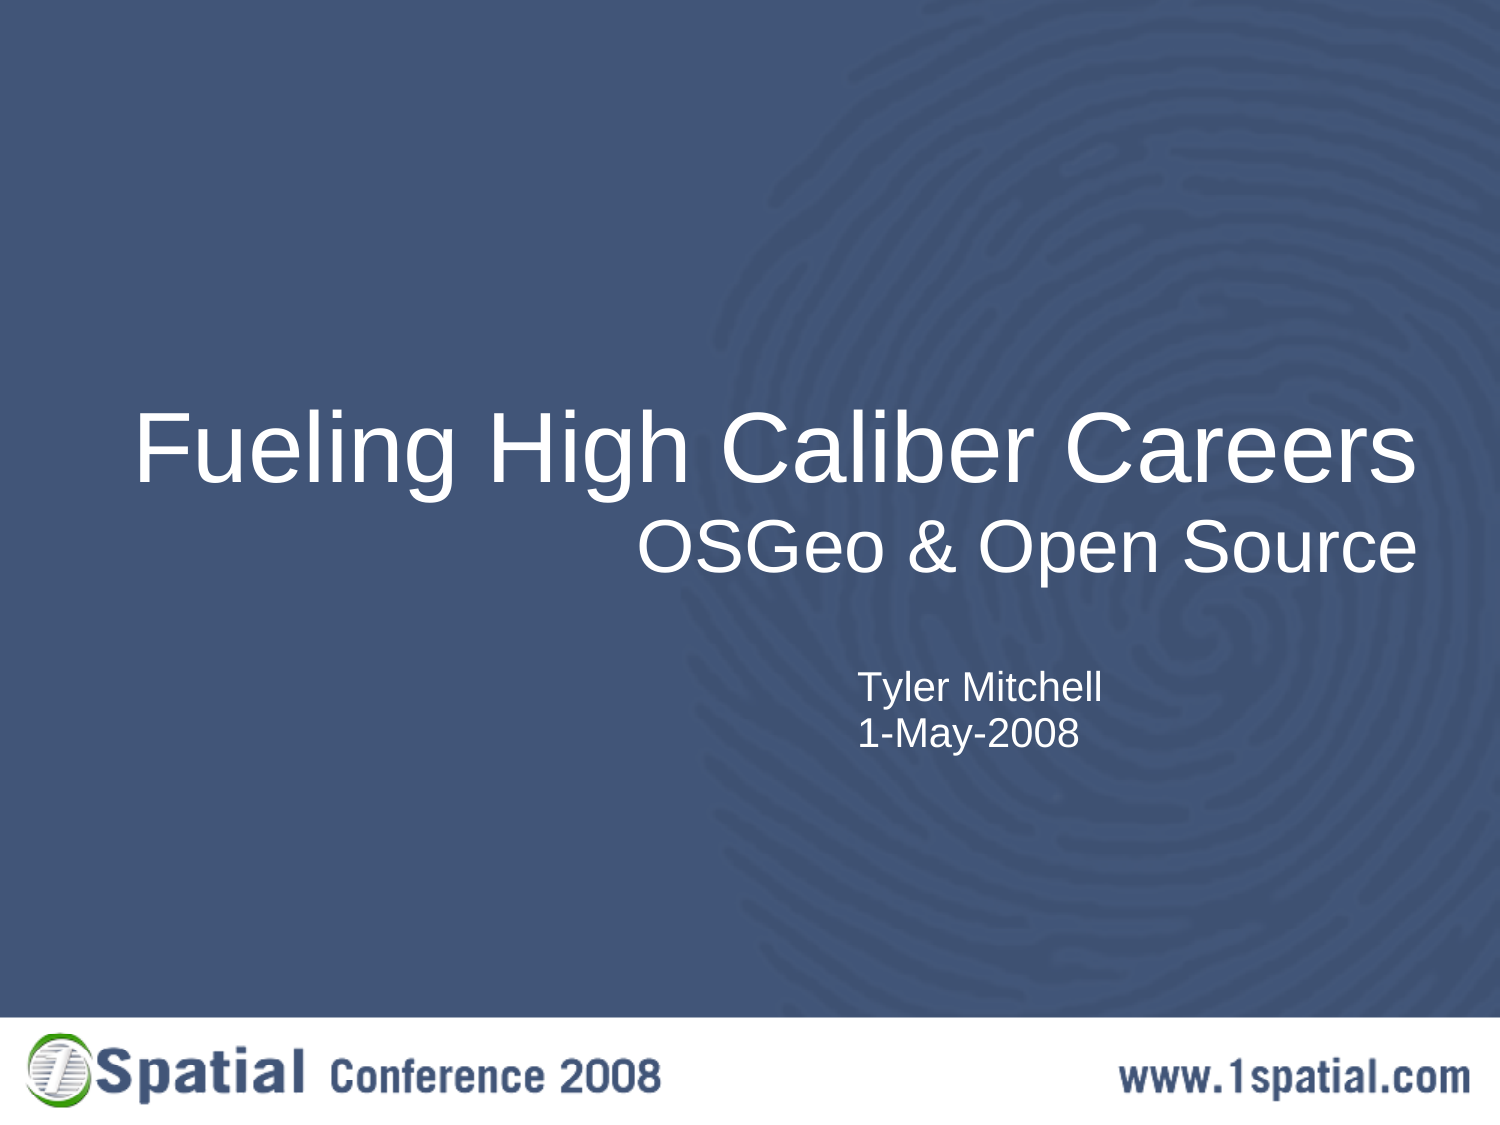

Fueling High Caliber Careers
OSGeo & Open Source
Tyler Mitchell
1-May-2008